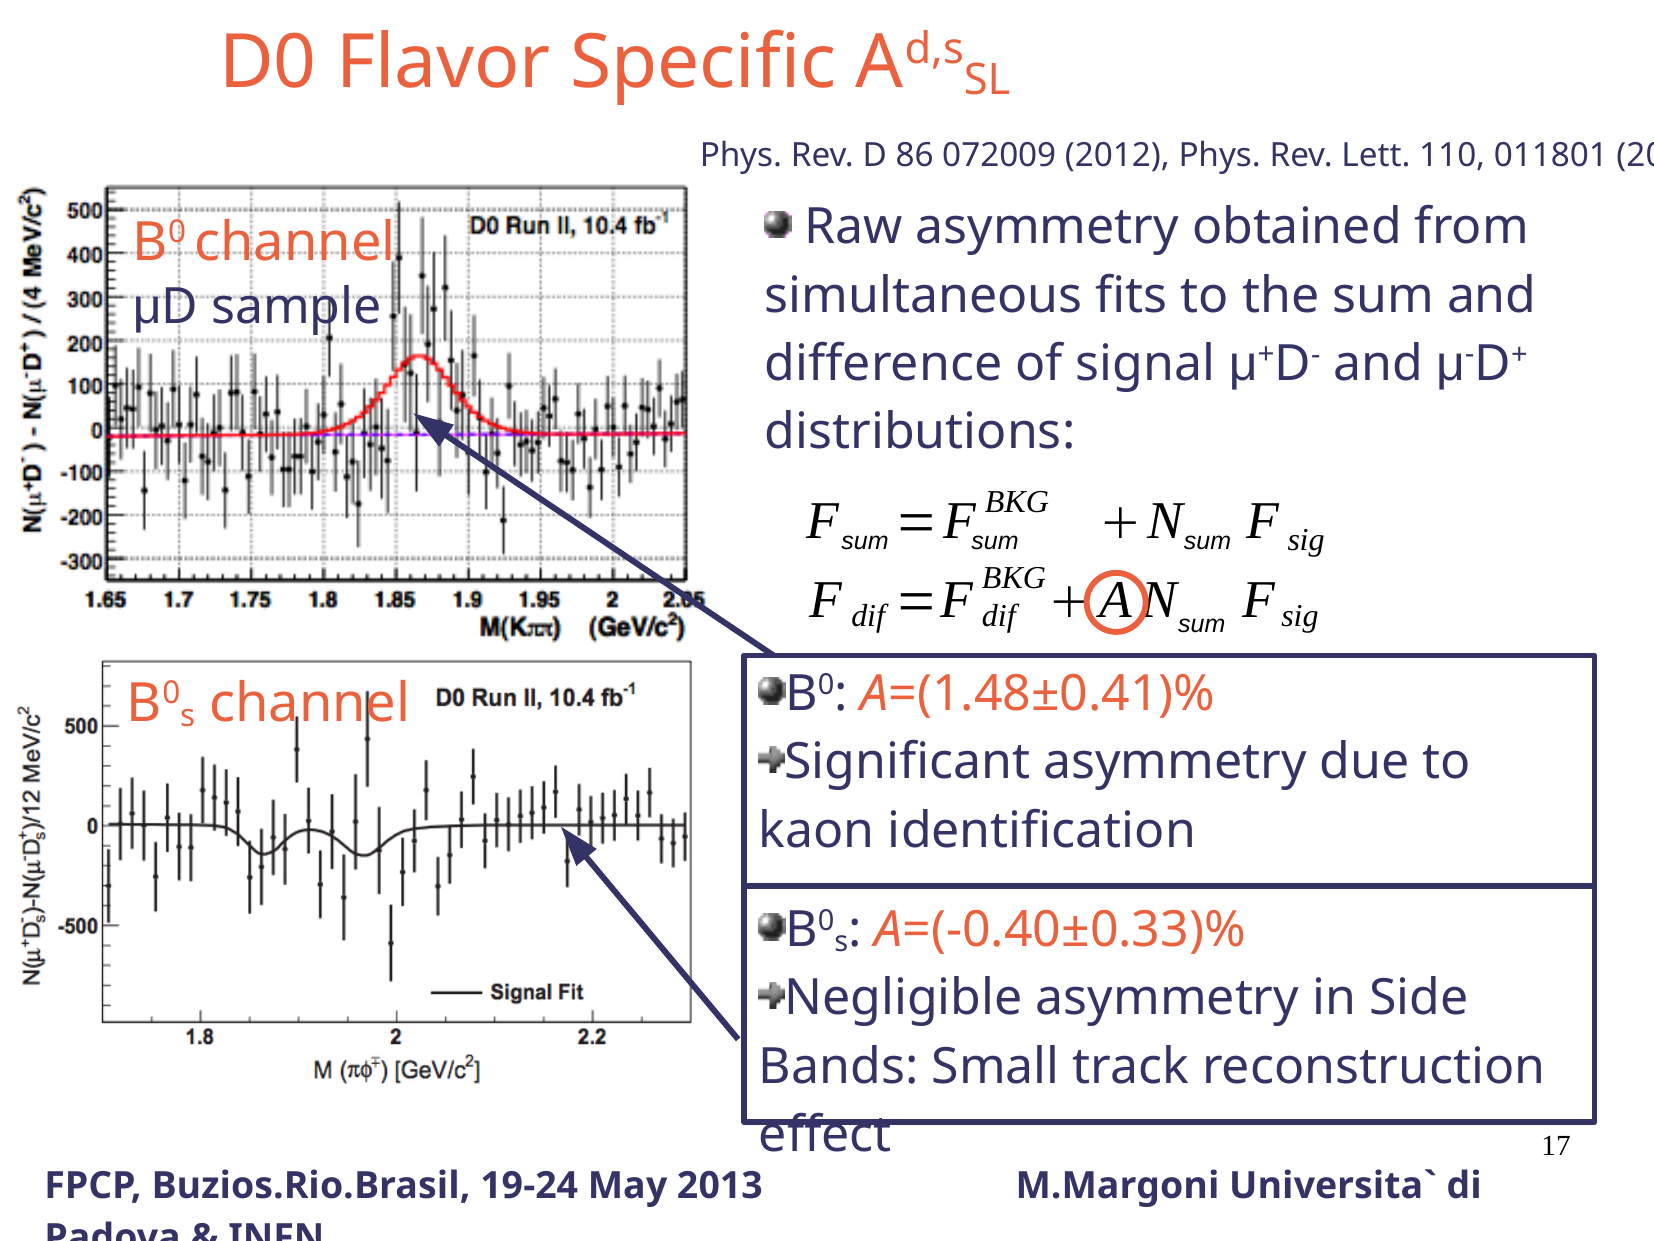

D0 Flavor Specific Ad,sSL
Phys. Rev. D 86 072009 (2012), Phys. Rev. Lett. 110, 011801 (2013)
 Raw asymmetry obtained from simultaneous fits to the sum and difference of signal μ+D- and μ-D+ distributions:
B0 channel
μD sample
sum
sum
sum
sum
B0: A=(1.48±0.41)%
Significant asymmetry due to kaon identification
B0s channel
B0s: A=(-0.40±0.33)%
Negligible asymmetry in Side Bands: Small track reconstruction effect
17
FPCP, Buzios.Rio.Brasil, 19-24 May 2013 M.Margoni Universita` di Padova & INFN